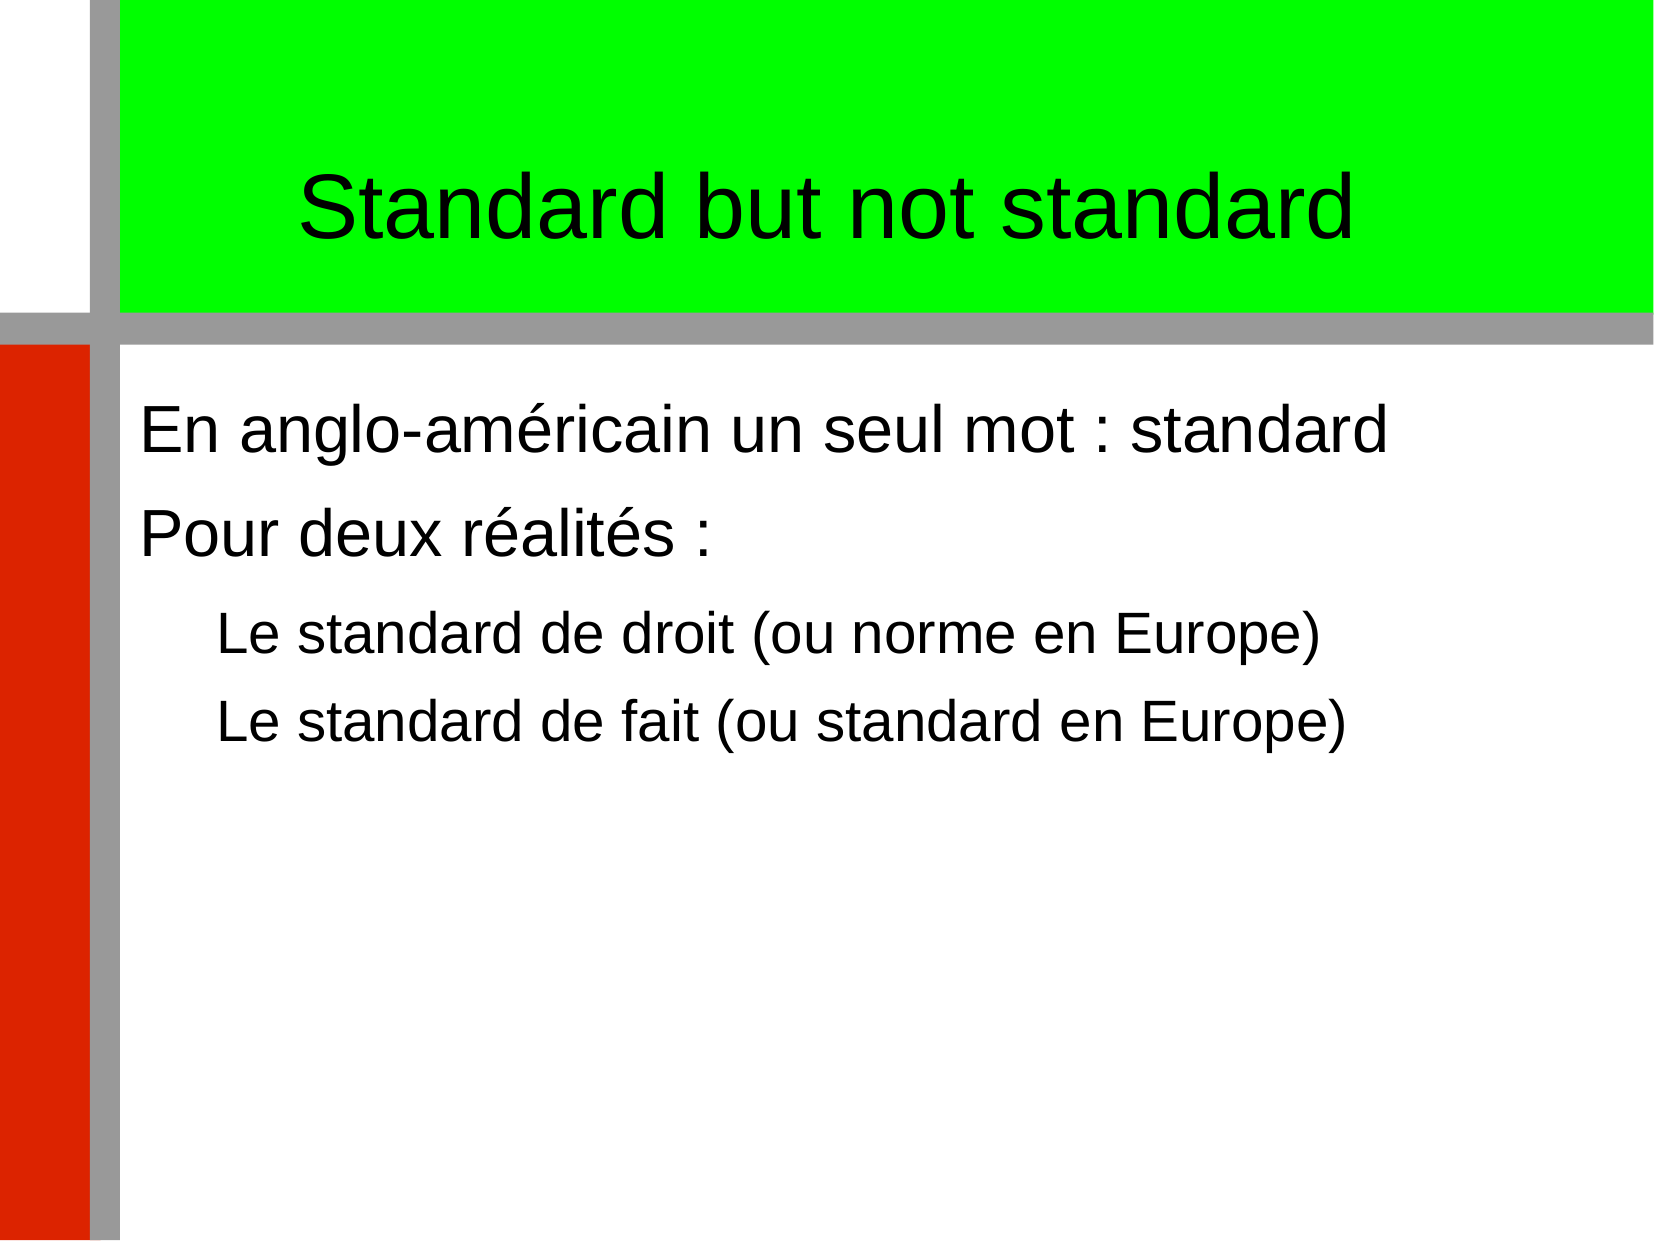

# Standard but not standard
En anglo-américain un seul mot : standard
Pour deux réalités :
Le standard de droit (ou norme en Europe)
Le standard de fait (ou standard en Europe)